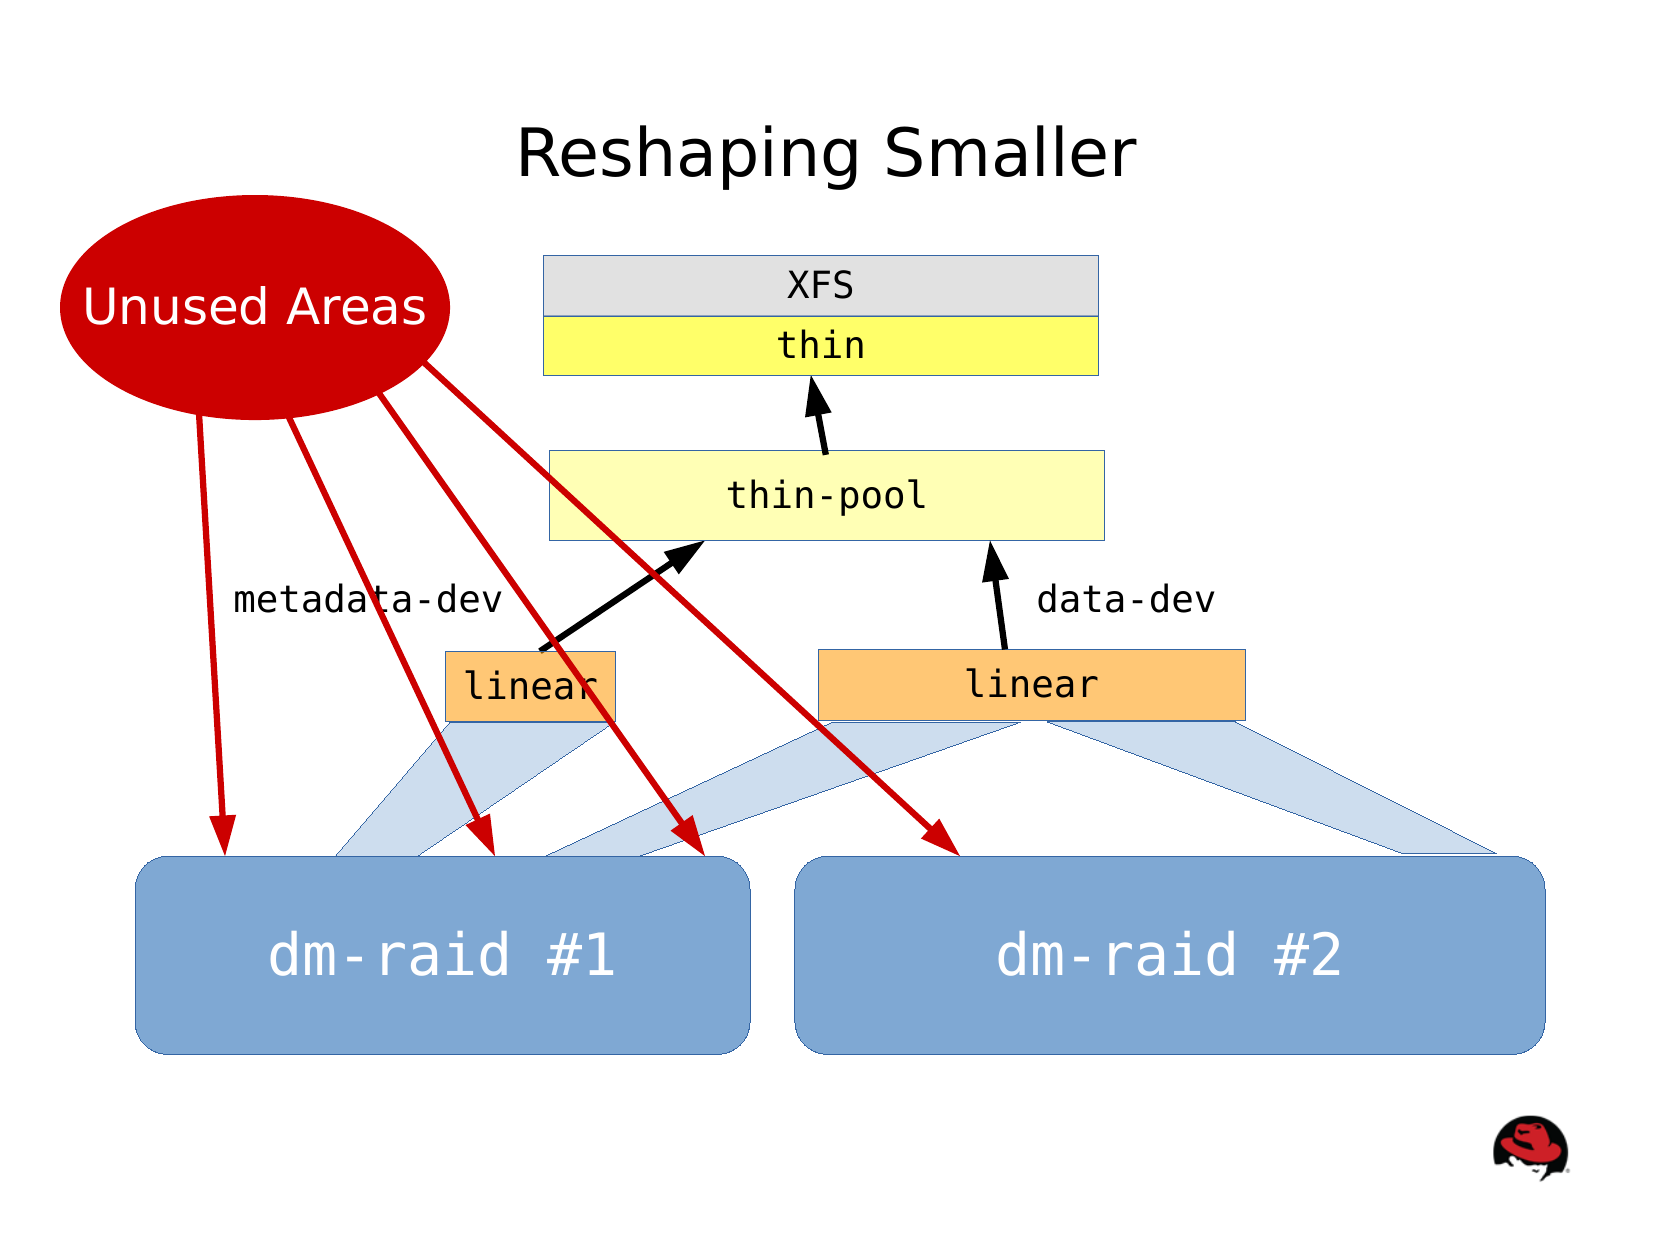

# Reshaping Smaller
Unused Areas
XFS
thin
thin-pool
metadata-dev
data-dev
linear
linear
dm-raid #1
dm-raid #2